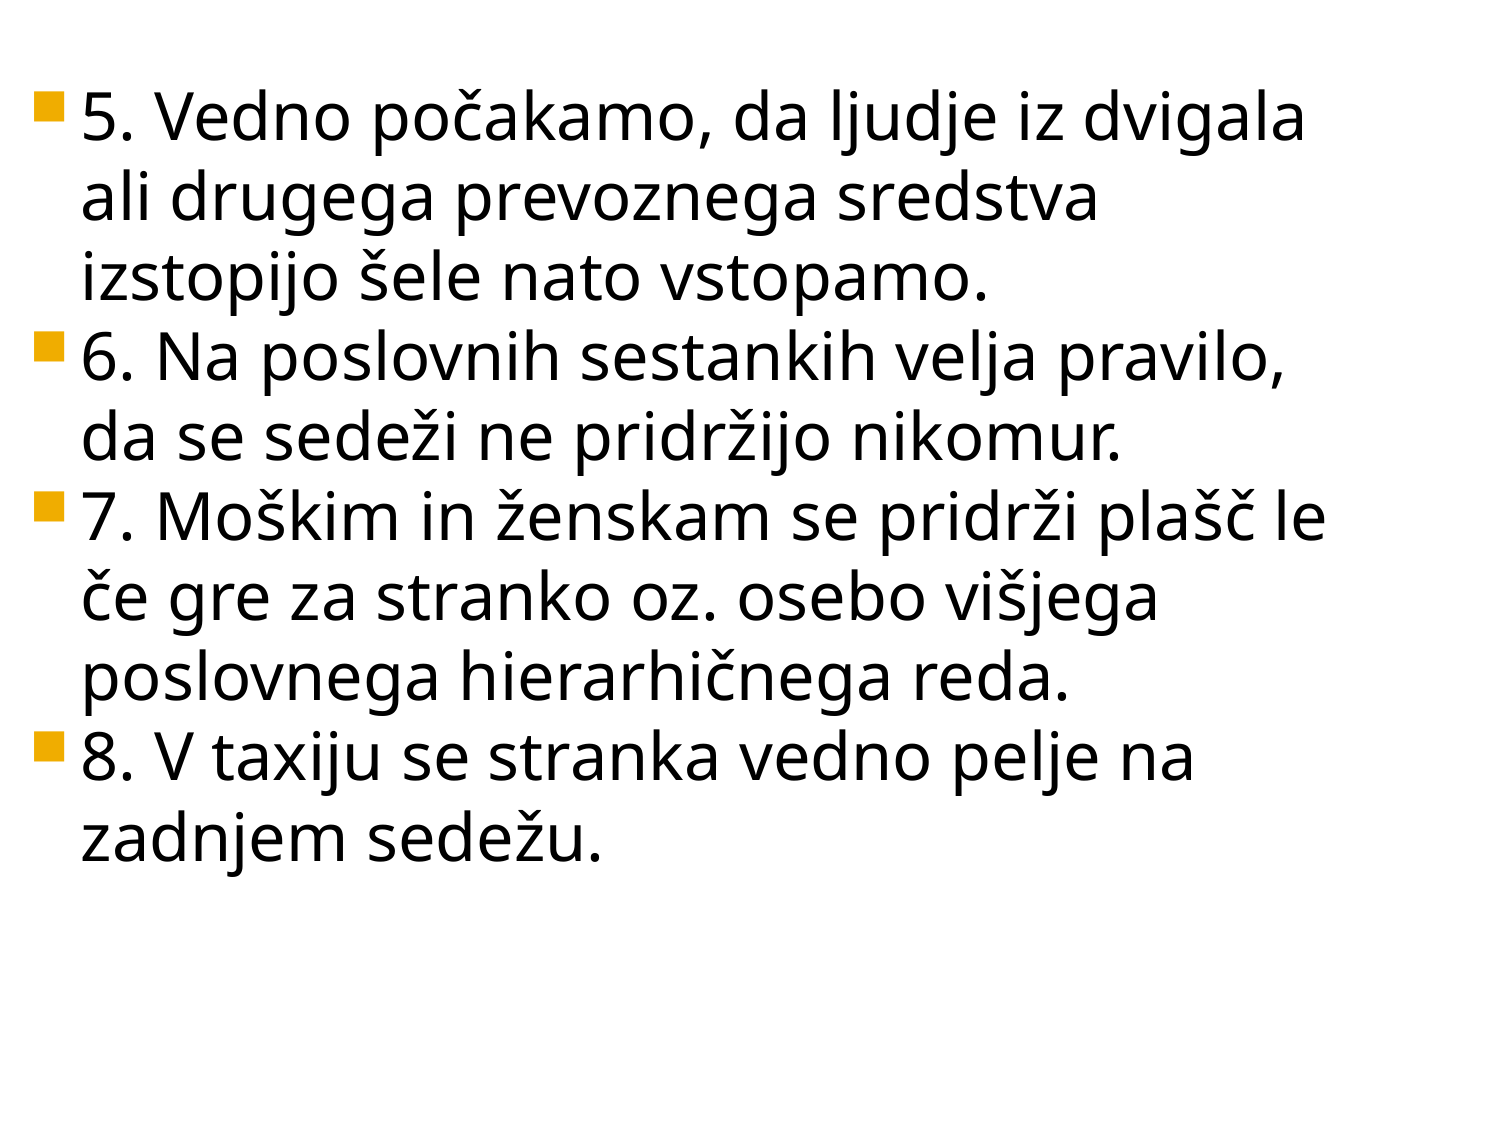

# 5. Vedno počakamo, da ljudje iz dvigala ali drugega prevoznega sredstva izstopijo šele nato vstopamo.
6. Na poslovnih sestankih velja pravilo, da se sedeži ne pridržijo nikomur.
7. Moškim in ženskam se pridrži plašč le če gre za stranko oz. osebo višjega poslovnega hierarhičnega reda.
8. V taxiju se stranka vedno pelje na zadnjem sedežu.